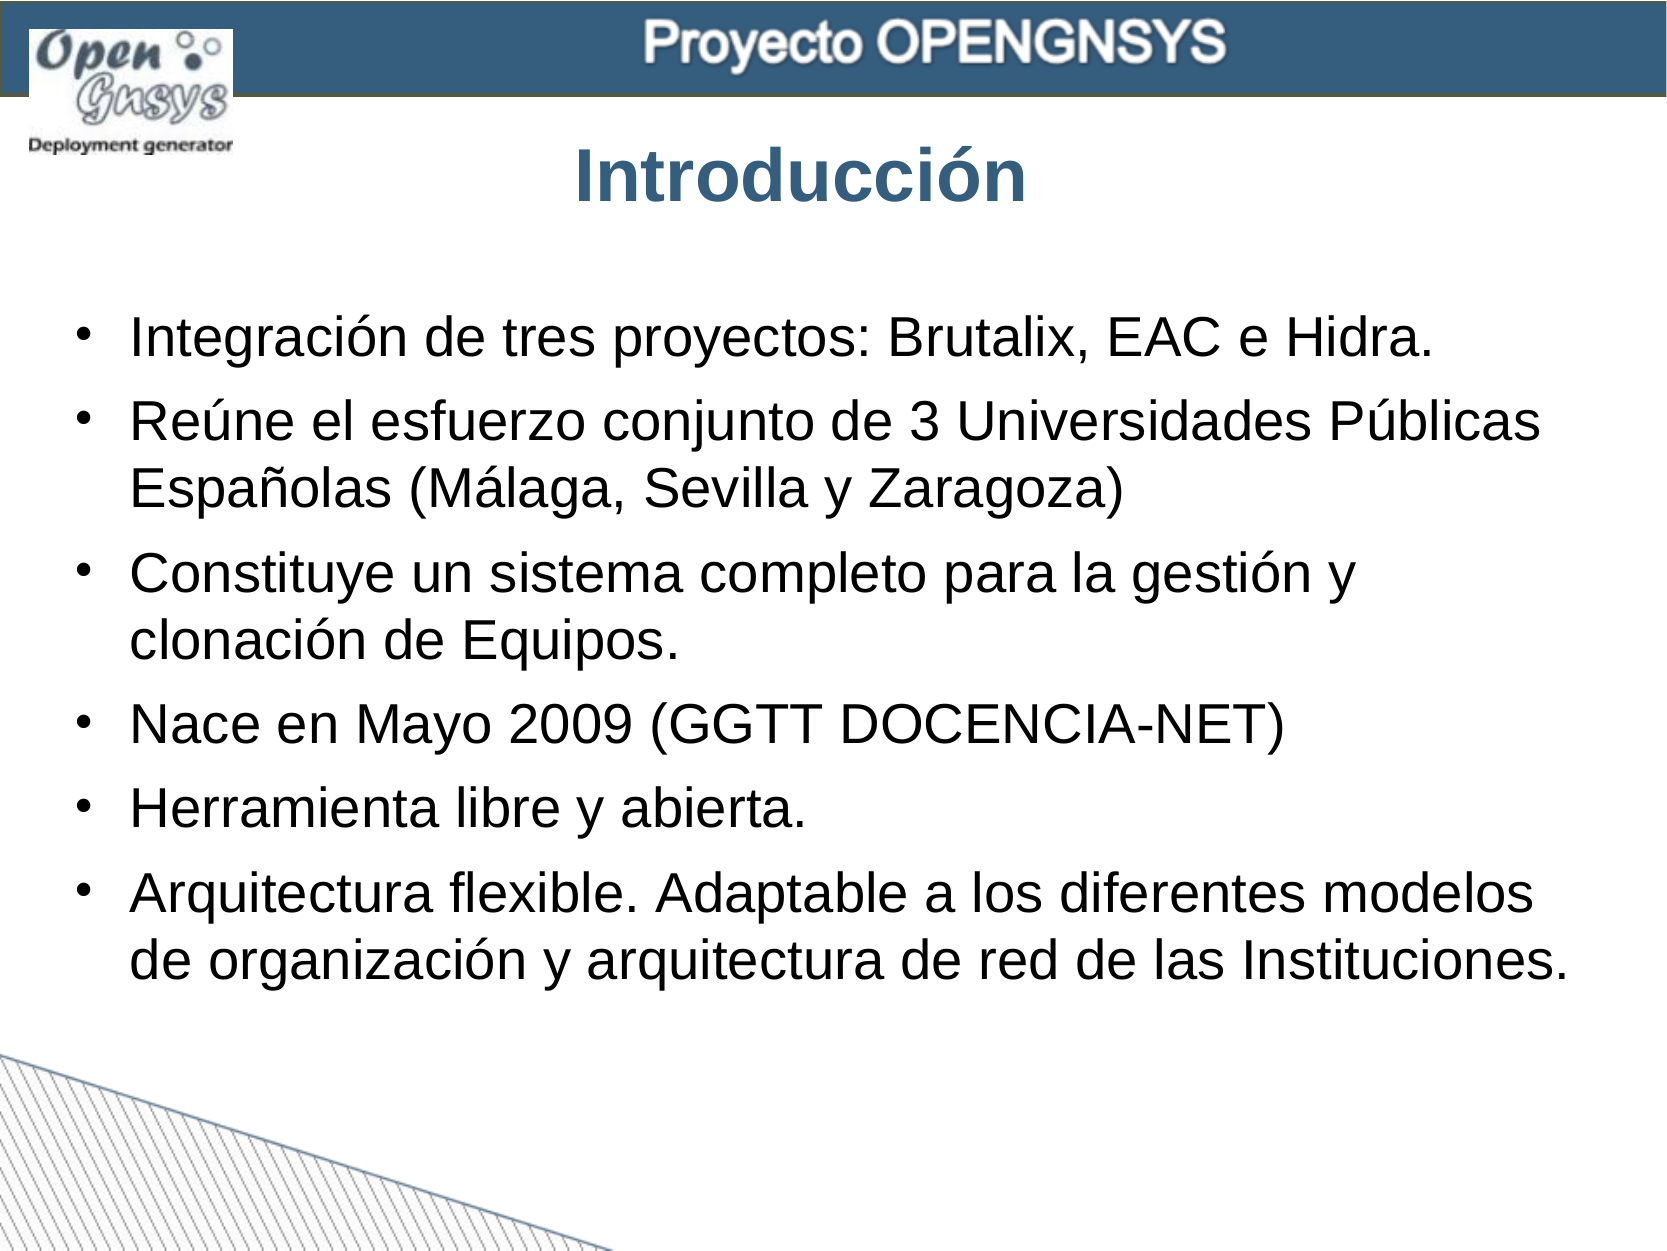

Introducción
# Integración de tres proyectos: Brutalix, EAC e Hidra.
Reúne el esfuerzo conjunto de 3 Universidades Públicas Españolas (Málaga, Sevilla y Zaragoza)
Constituye un sistema completo para la gestión y clonación de Equipos.
Nace en Mayo 2009 (GGTT DOCENCIA-NET)
Herramienta libre y abierta.
Arquitectura flexible. Adaptable a los diferentes modelos de organización y arquitectura de red de las Instituciones.